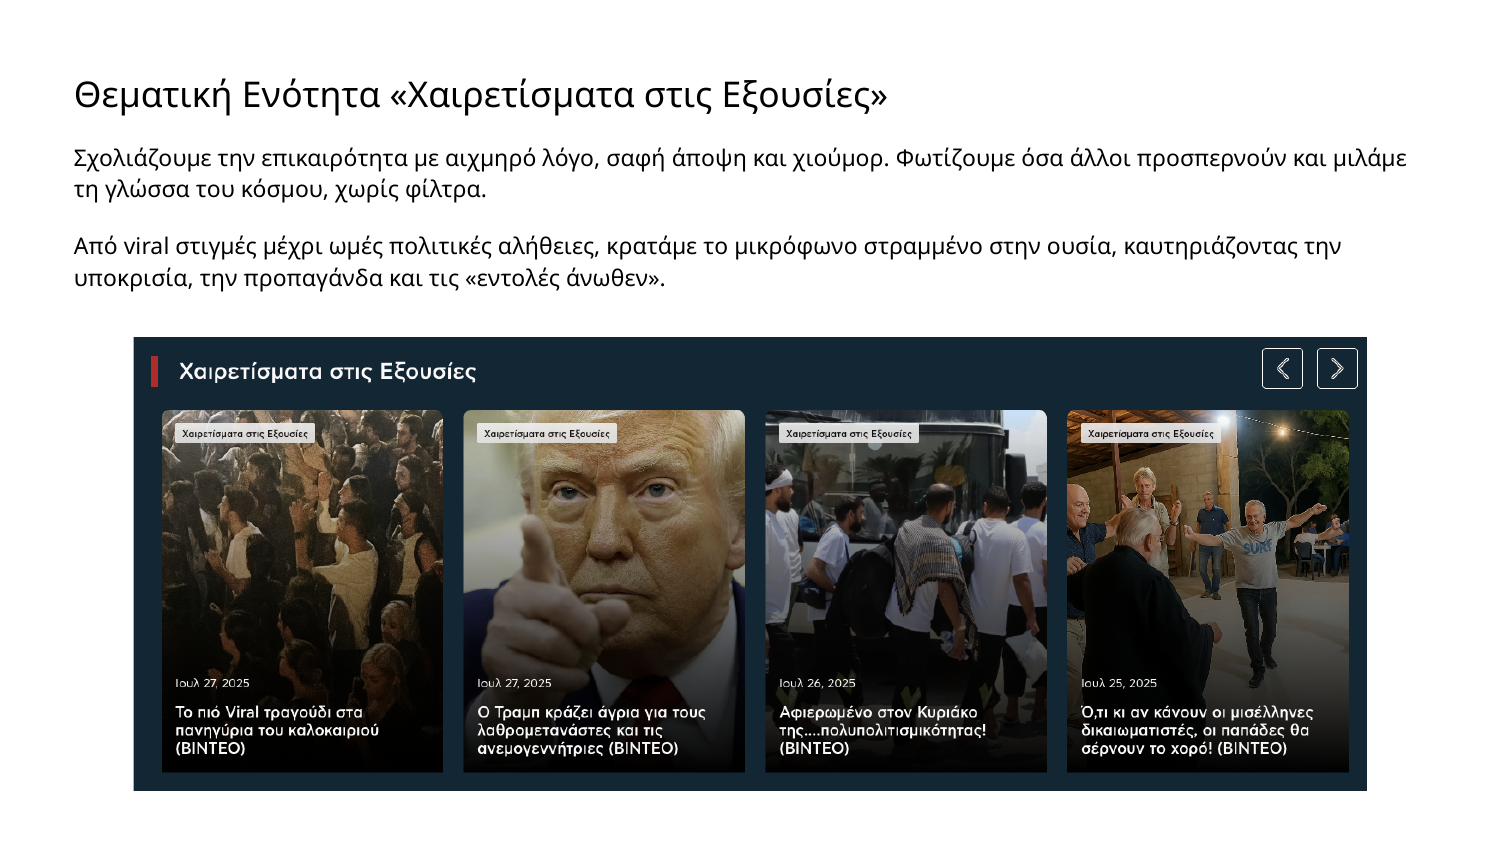

Θεματική Ενότητα «Χαιρετίσματα στις Εξουσίες»
Σχολιάζουμε την επικαιρότητα με αιχμηρό λόγο, σαφή άποψη και χιούμορ. Φωτίζουμε όσα άλλοι προσπερνούν και μιλάμε τη γλώσσα του κόσμου, χωρίς φίλτρα.
Από viral στιγμές μέχρι ωμές πολιτικές αλήθειες, κρατάμε το μικρόφωνο στραμμένο στην ουσία, καυτηριάζοντας την υποκρισία, την προπαγάνδα και τις «εντολές άνωθεν».